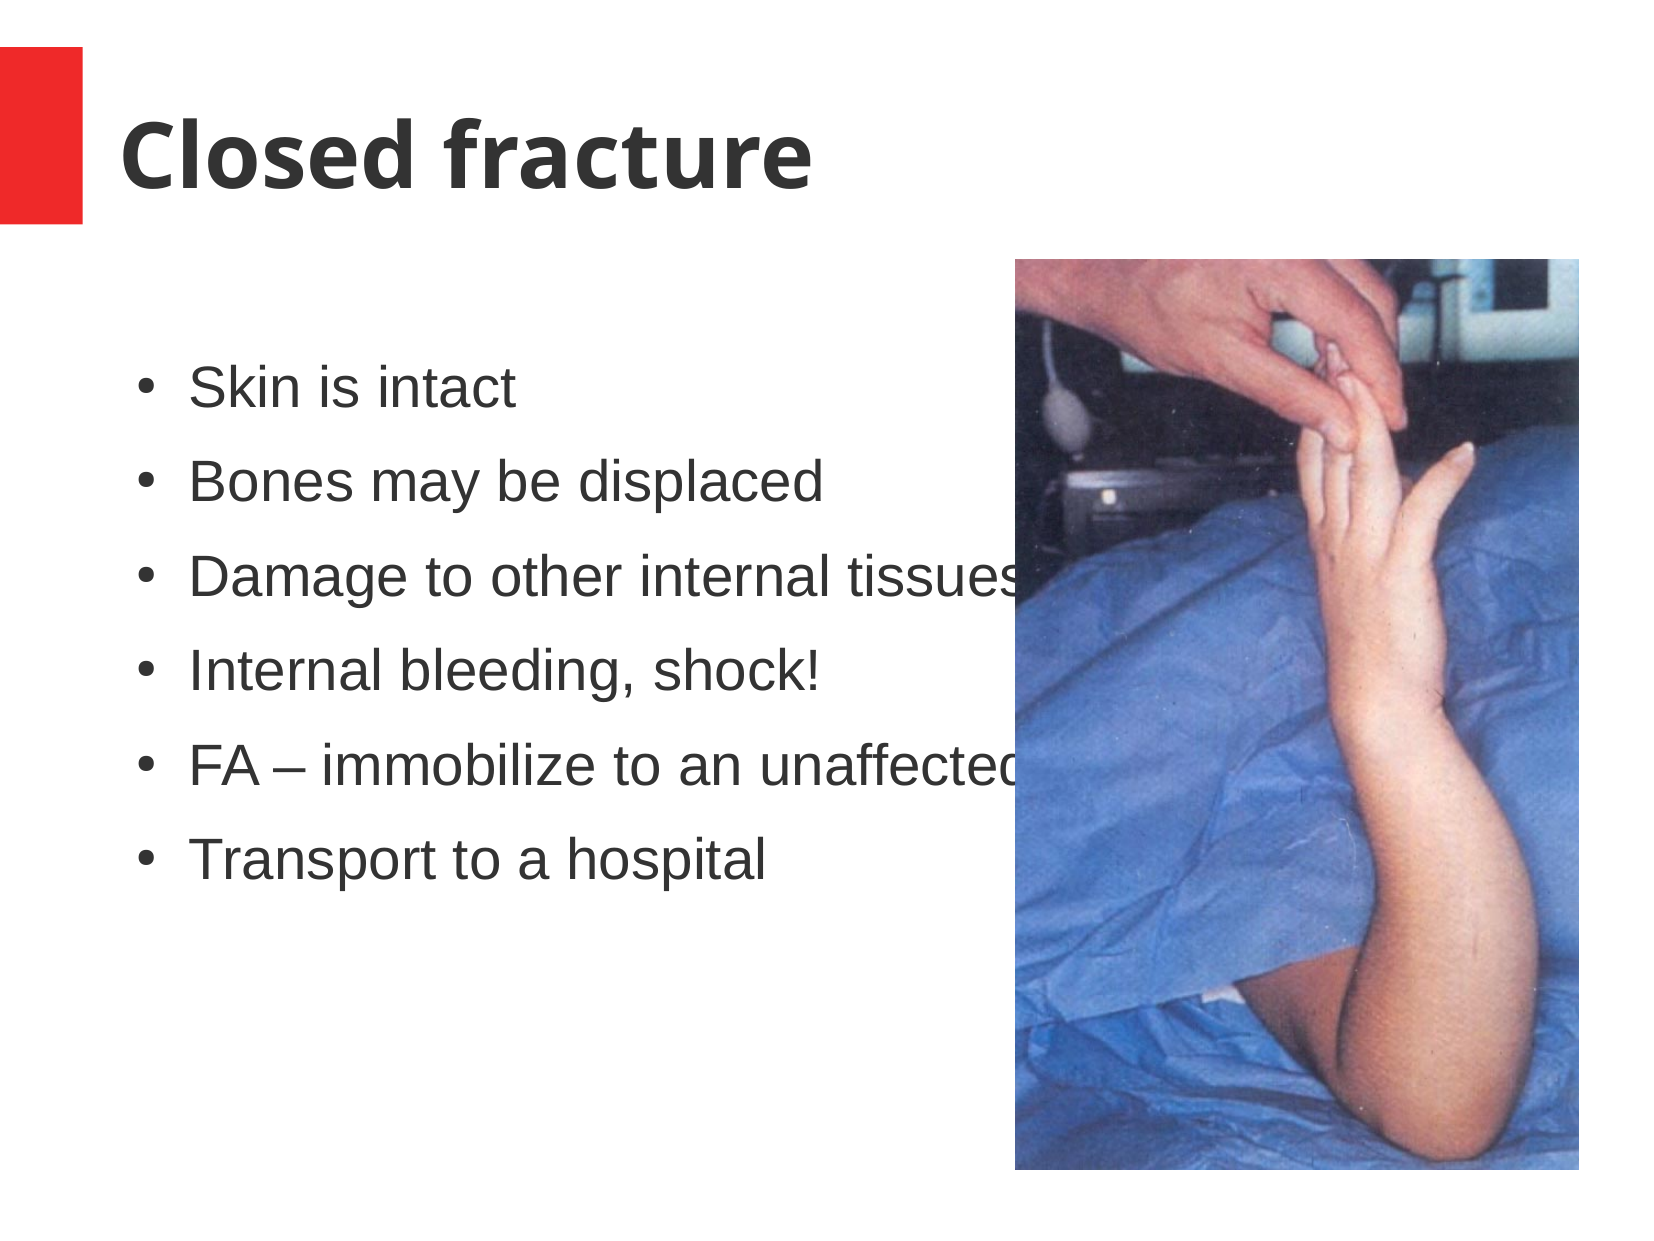

# Closed fracture
Skin is intact
Bones may be displaced
Damage to other internal tissues
Internal bleeding, shock!
FA – immobilize to an unaffected part of the body
Transport to a hospital